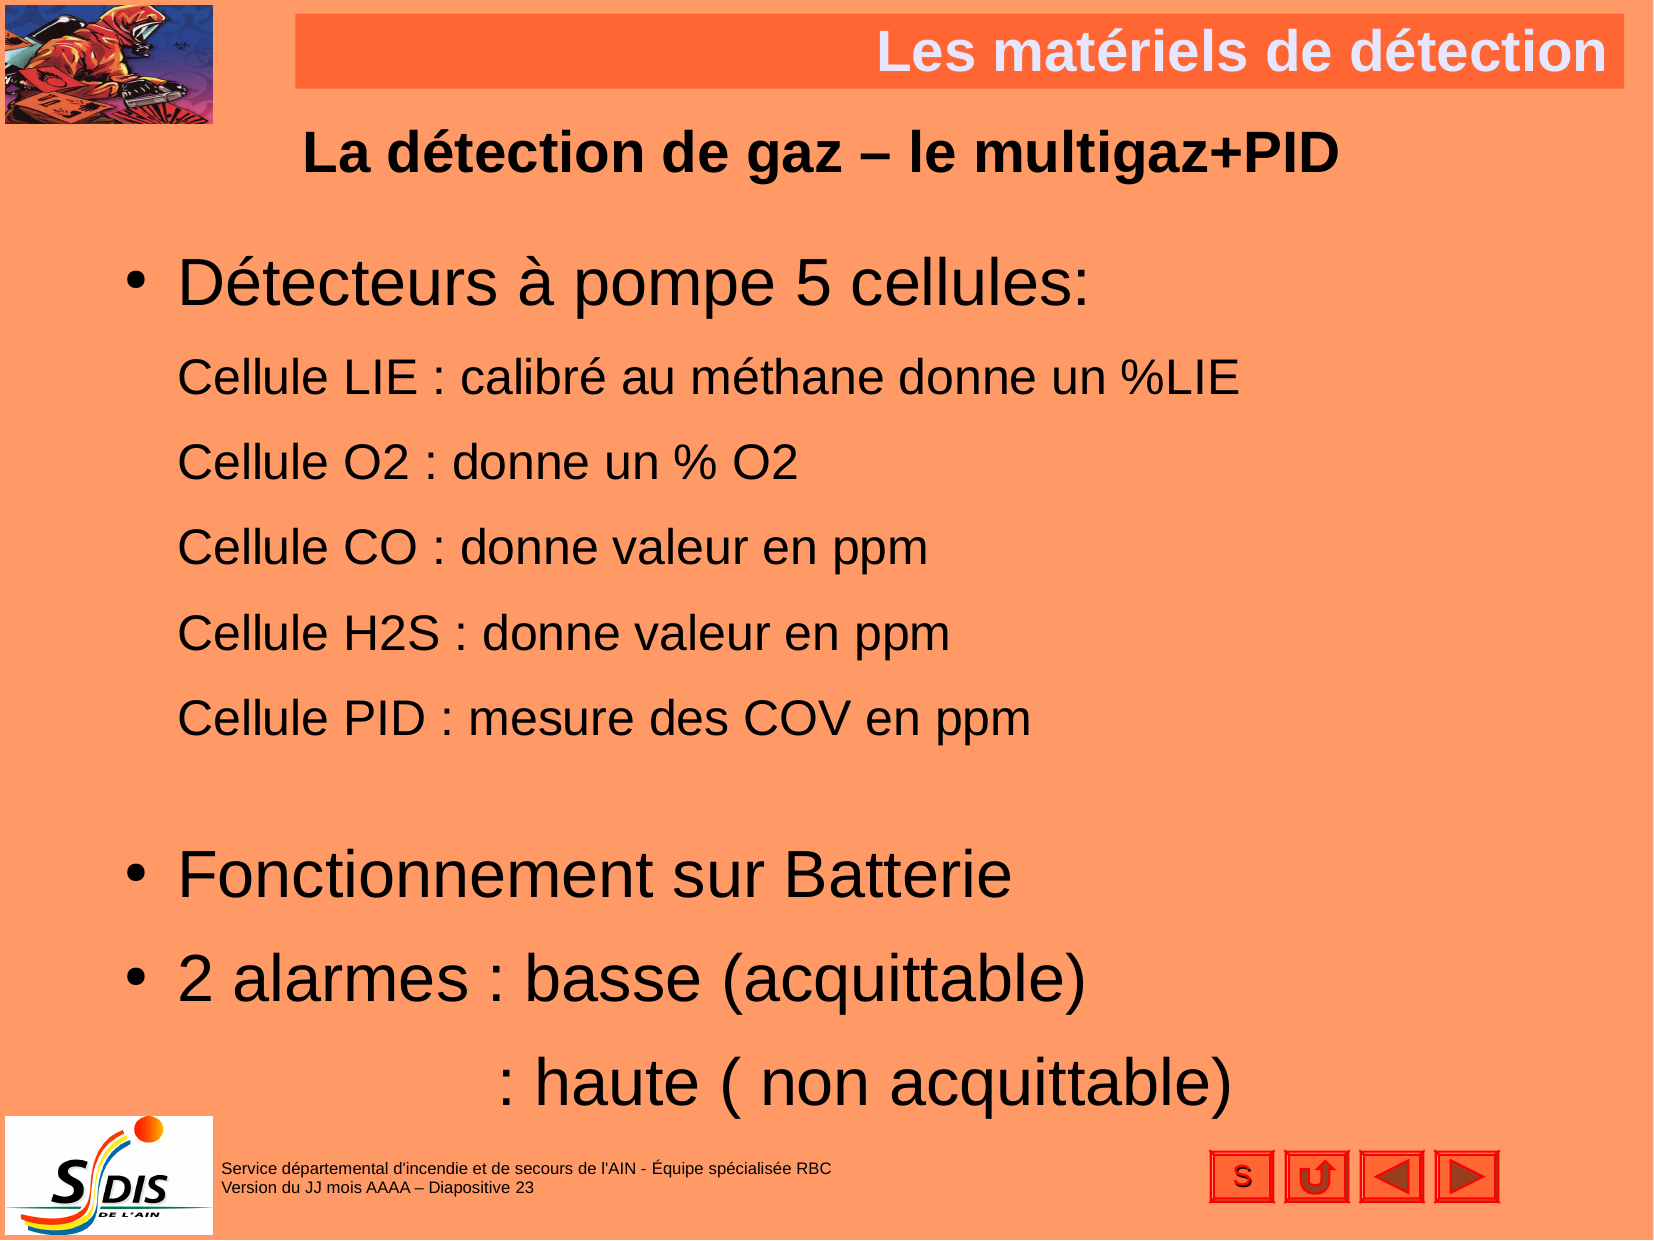

Les matériels de détection
La détection de gaz – le multigaz+PID
# Détecteurs à pompe 5 cellules:
Cellule LIE : calibré au méthane donne un %LIE
Cellule O2 : donne un % O2
Cellule CO : donne valeur en ppm
Cellule H2S : donne valeur en ppm
Cellule PID : mesure des COV en ppm
Fonctionnement sur Batterie
2 alarmes : basse (acquittable)
 : haute ( non acquittable)